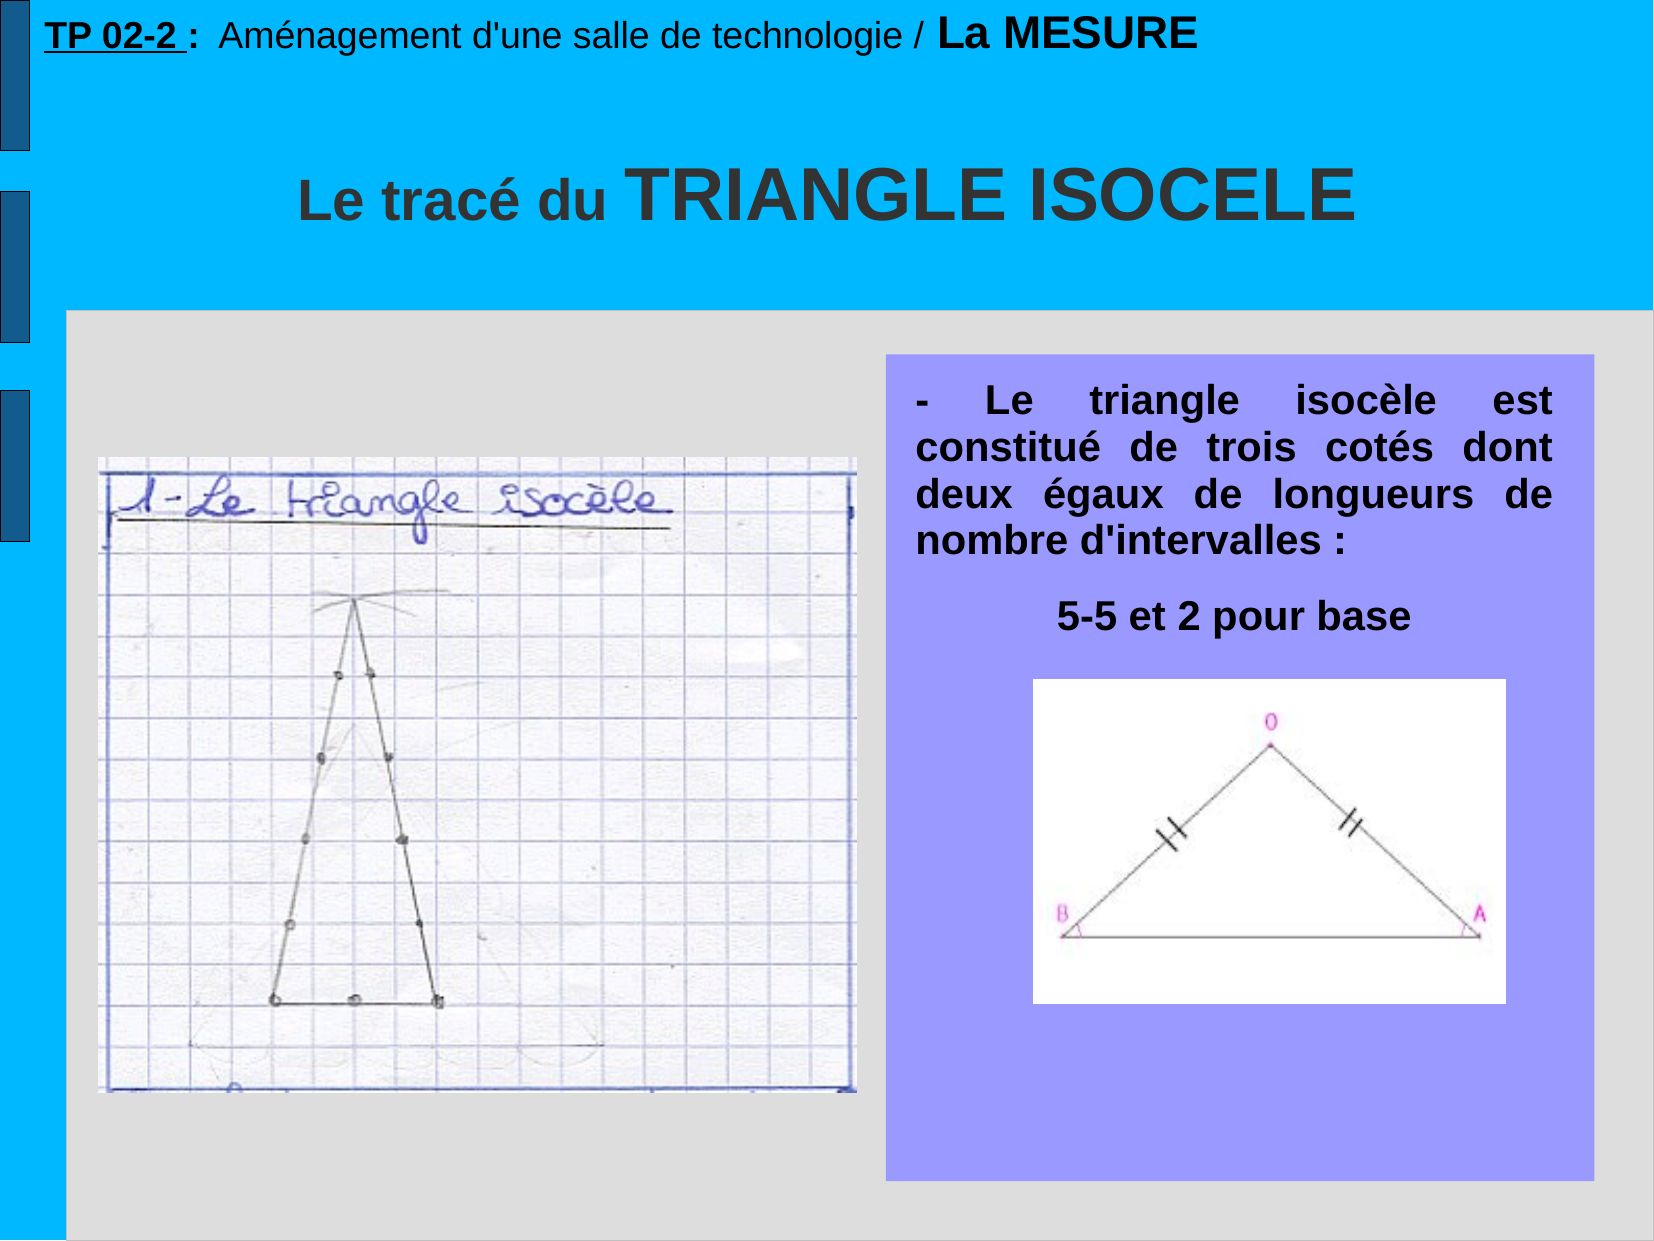

TP 02-2 : Aménagement d'une salle de technologie / La MESURE
# Le tracé du TRIANGLE ISOCELE
- Le triangle isocèle est constitué de trois cotés dont deux égaux de longueurs de nombre d'intervalles :
5-5 et 2 pour base